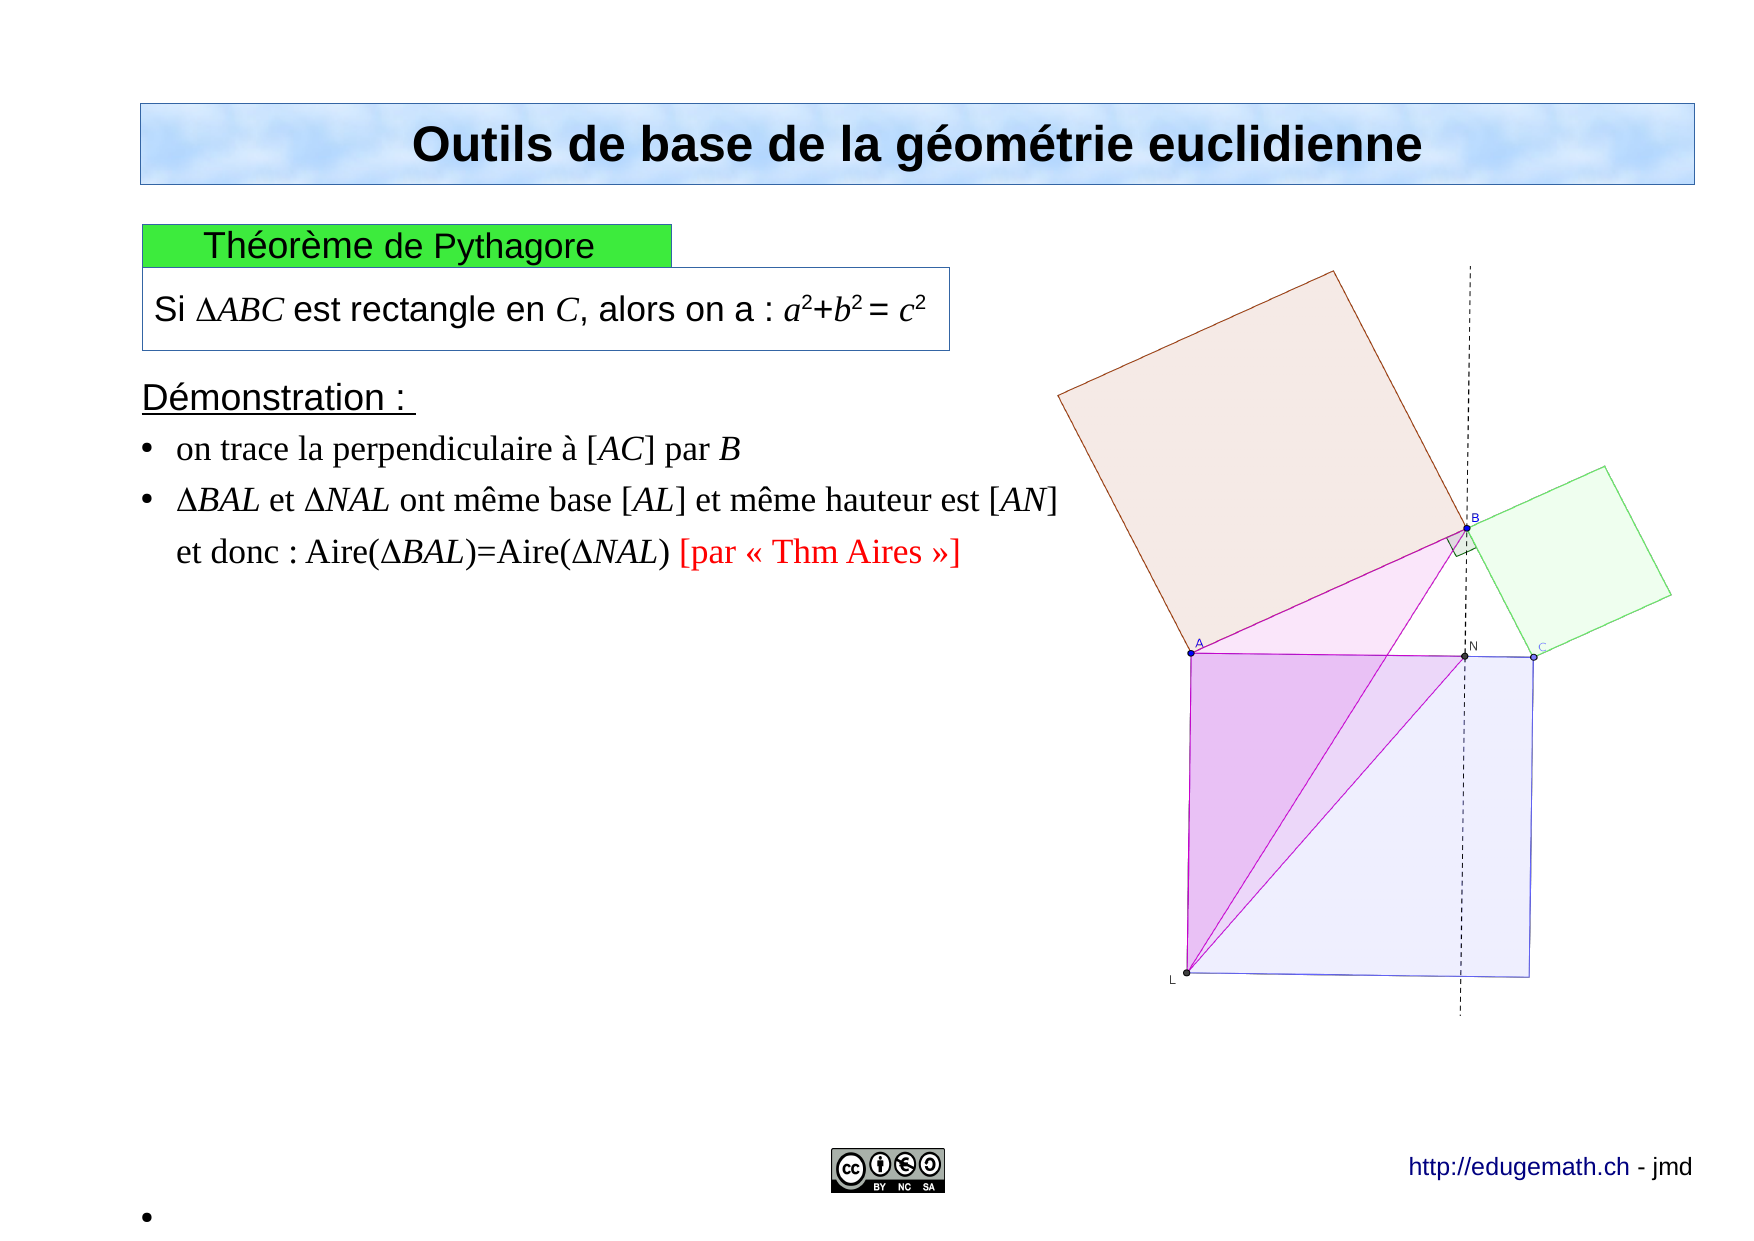

Outils de base de la géométrie euclidienne
Théorème de Pythagore
Si DABC est rectangle en C, alors on a : a2+b2 = c2
Démonstration :
on trace la perpendiculaire à [AC] par B
DBAL et DNAL ont même base [AL] et même hauteur est [AN]
et donc : Aire(DBAL)=Aire(DNAL) [par « Thm Aires »]
implication
http://edugemath.ch - jmd